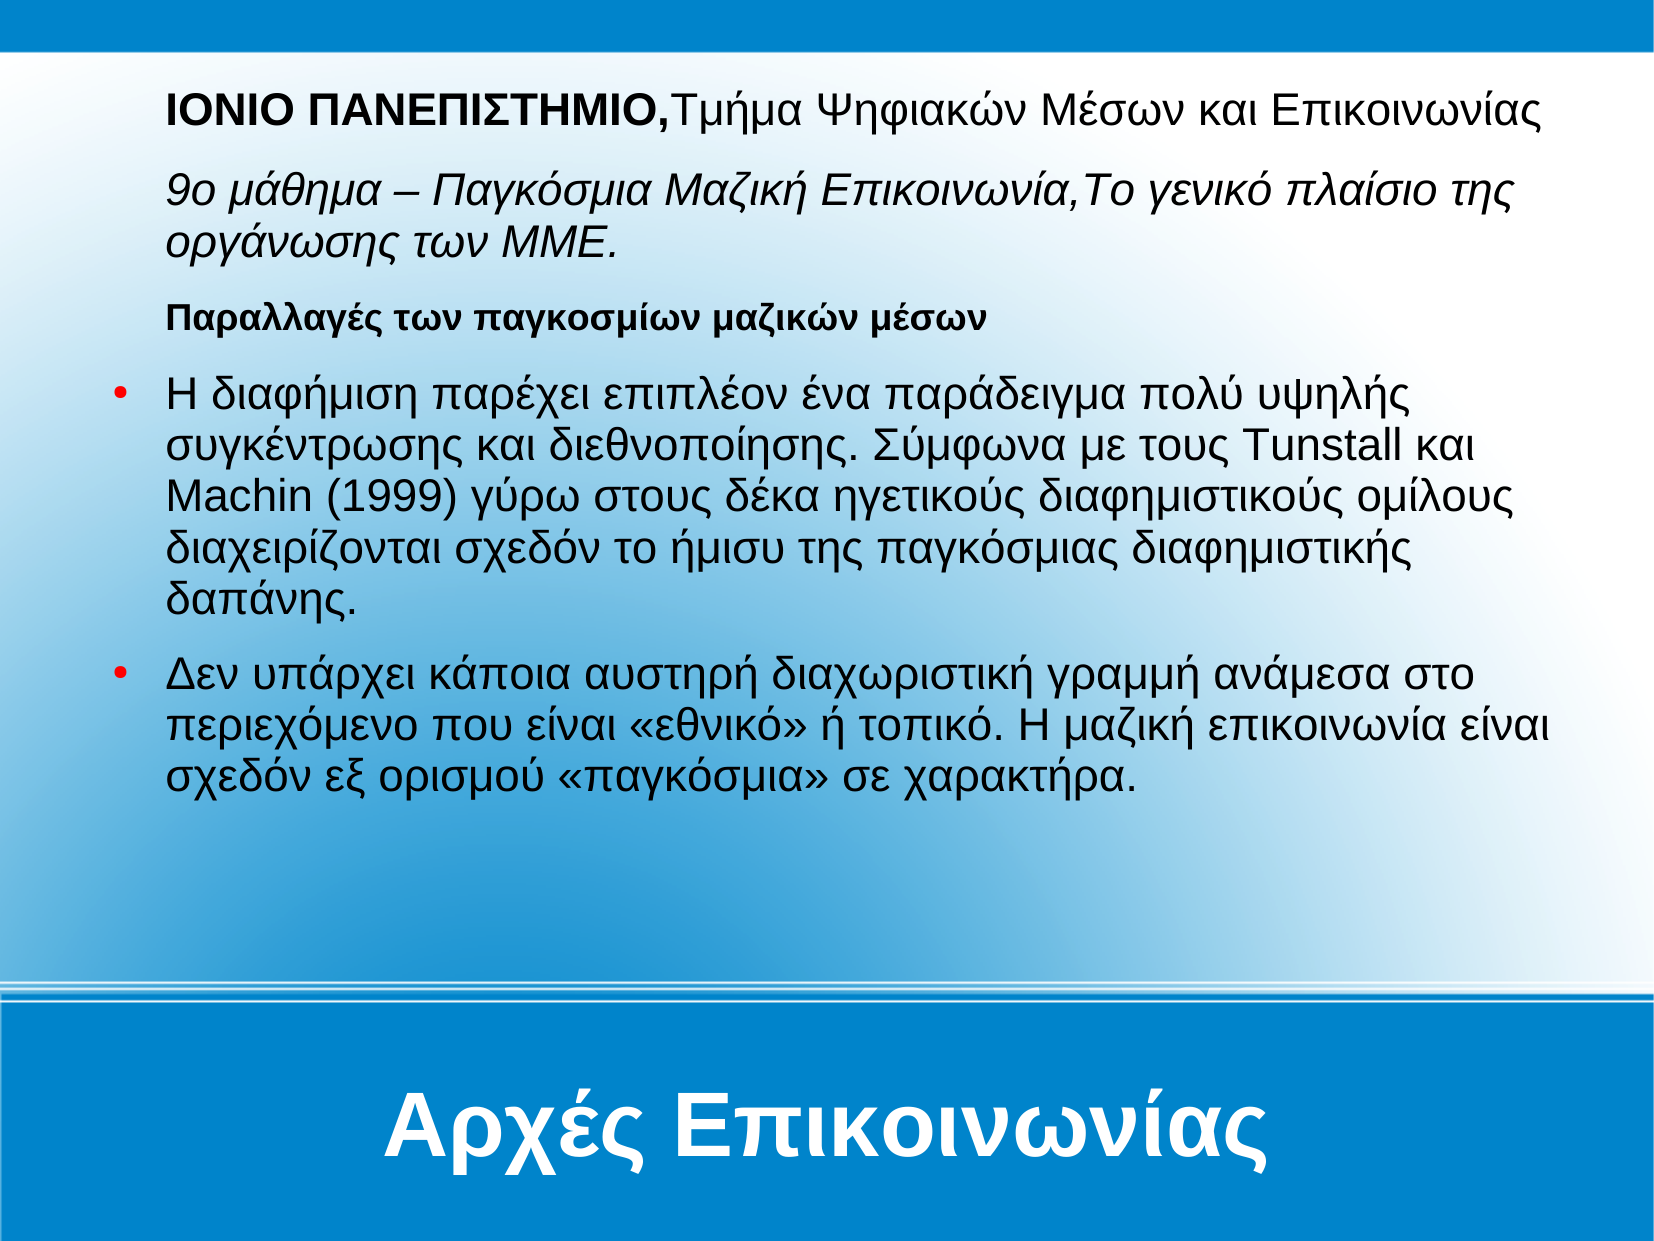

ΙΟΝΙΟ ΠΑΝΕΠΙΣΤΗΜΙΟ,Τμήμα Ψηφιακών Μέσων και Επικοινωνίας
9ο μάθημα – Παγκόσμια Μαζική Επικοινωνία,Το γενικό πλαίσιο της οργάνωσης των ΜΜΕ.
Παραλλαγές των παγκοσμίων μαζικών μέσων
Η διαφήμιση παρέχει επιπλέον ένα παράδειγμα πολύ υψηλής συγκέντρωσης και διεθνοποίησης. Σύμφωνα με τους Tunstall και Machin (1999) γύρω στους δέκα ηγετικούς διαφημιστικούς ομίλους διαχειρίζονται σχεδόν το ήμισυ της παγκόσμιας διαφημιστικής δαπάνης.
Δεν υπάρχει κάποια αυστηρή διαχωριστική γραμμή ανάμεσα στο περιεχόμενο που είναι «εθνικό» ή τοπικό. Η μαζική επικοινωνία είναι σχεδόν εξ ορισμού «παγκόσμια» σε χαρακτήρα.
# Αρχές Επικοινωνίας